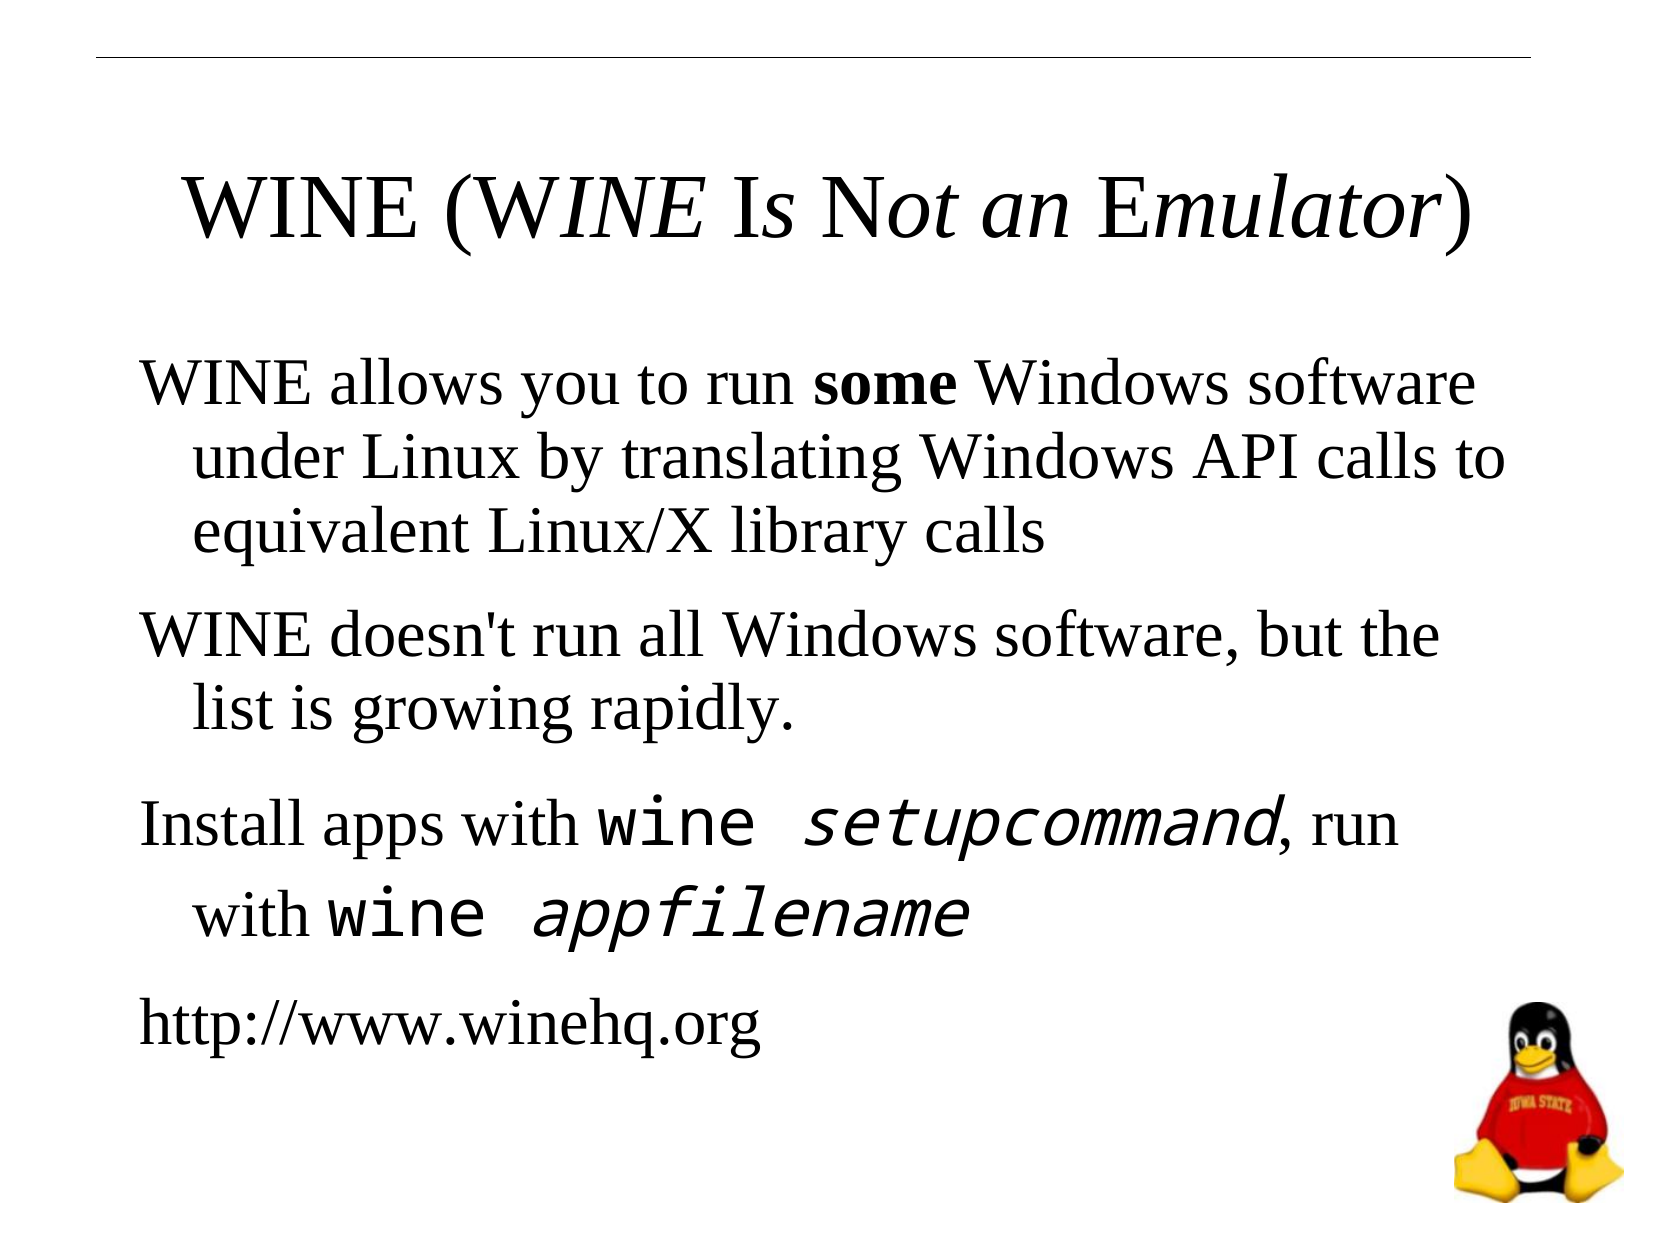

# WINE (WINE Is Not an Emulator)
WINE allows you to run some Windows software under Linux by translating Windows API calls to equivalent Linux/X library calls
WINE doesn't run all Windows software, but the list is growing rapidly.
Install apps with wine setupcommand, run with wine appfilename
http://www.winehq.org